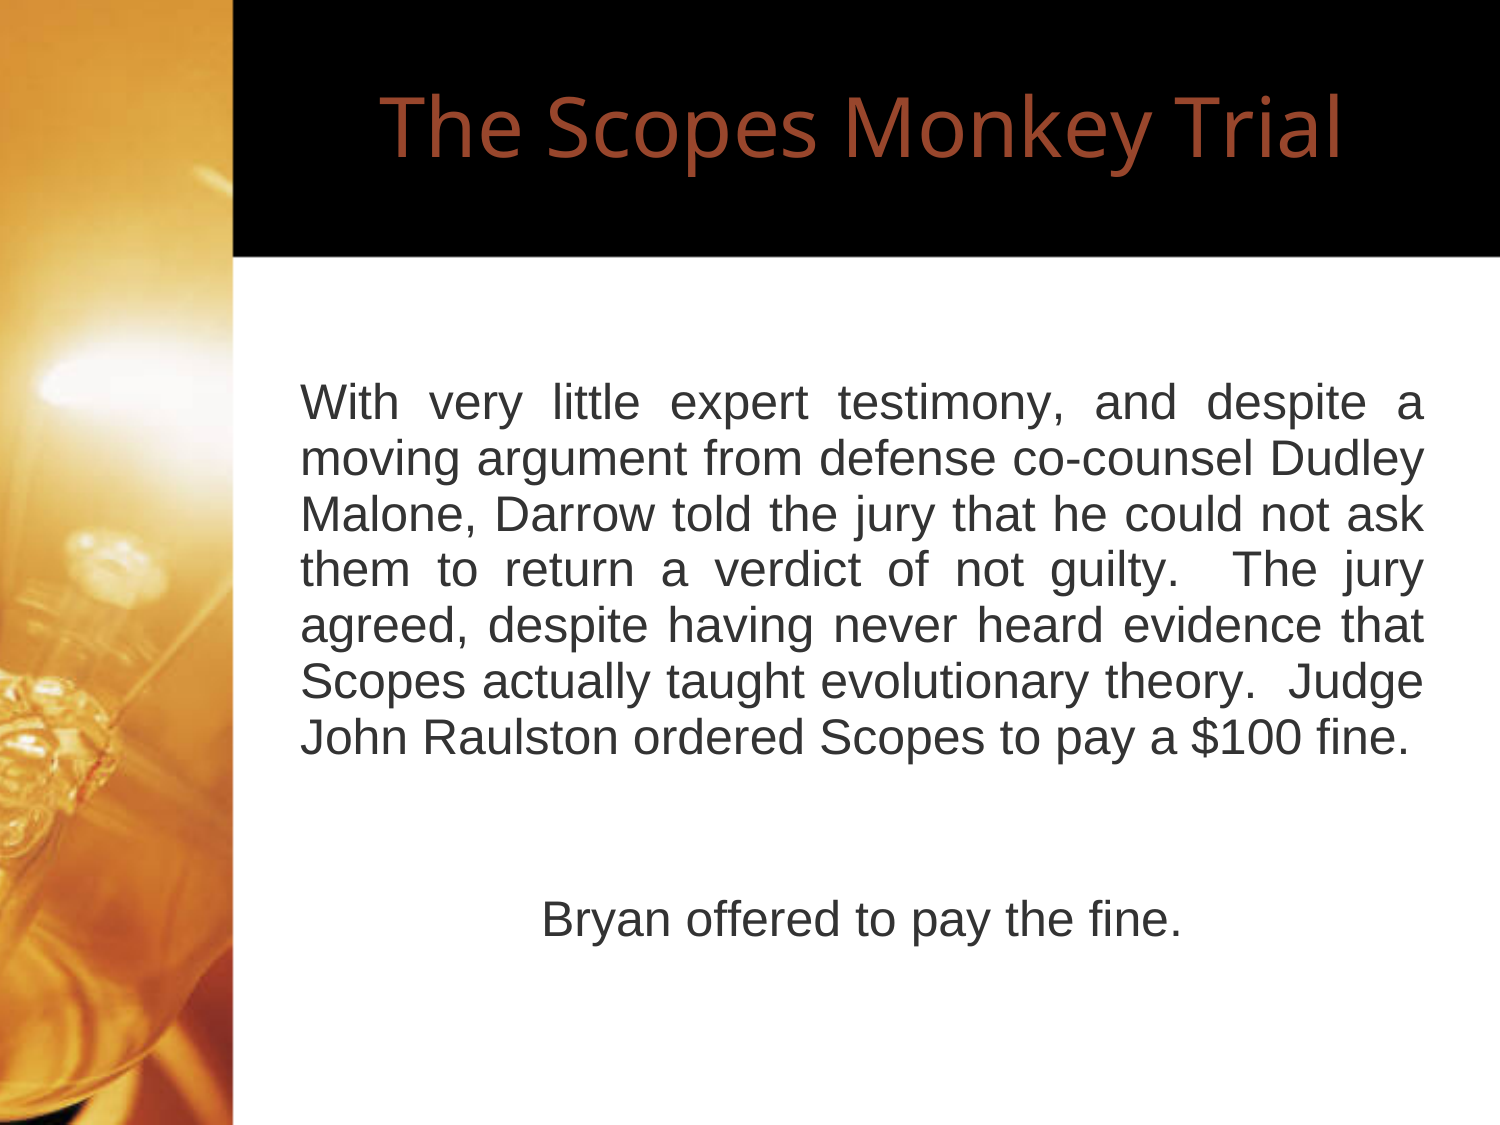

# The Scopes Monkey Trial
With very little expert testimony, and despite a moving argument from defense co-counsel Dudley Malone, Darrow told the jury that he could not ask them to return a verdict of not guilty. The jury agreed, despite having never heard evidence that Scopes actually taught evolutionary theory. Judge John Raulston ordered Scopes to pay a $100 fine.
Bryan offered to pay the fine.